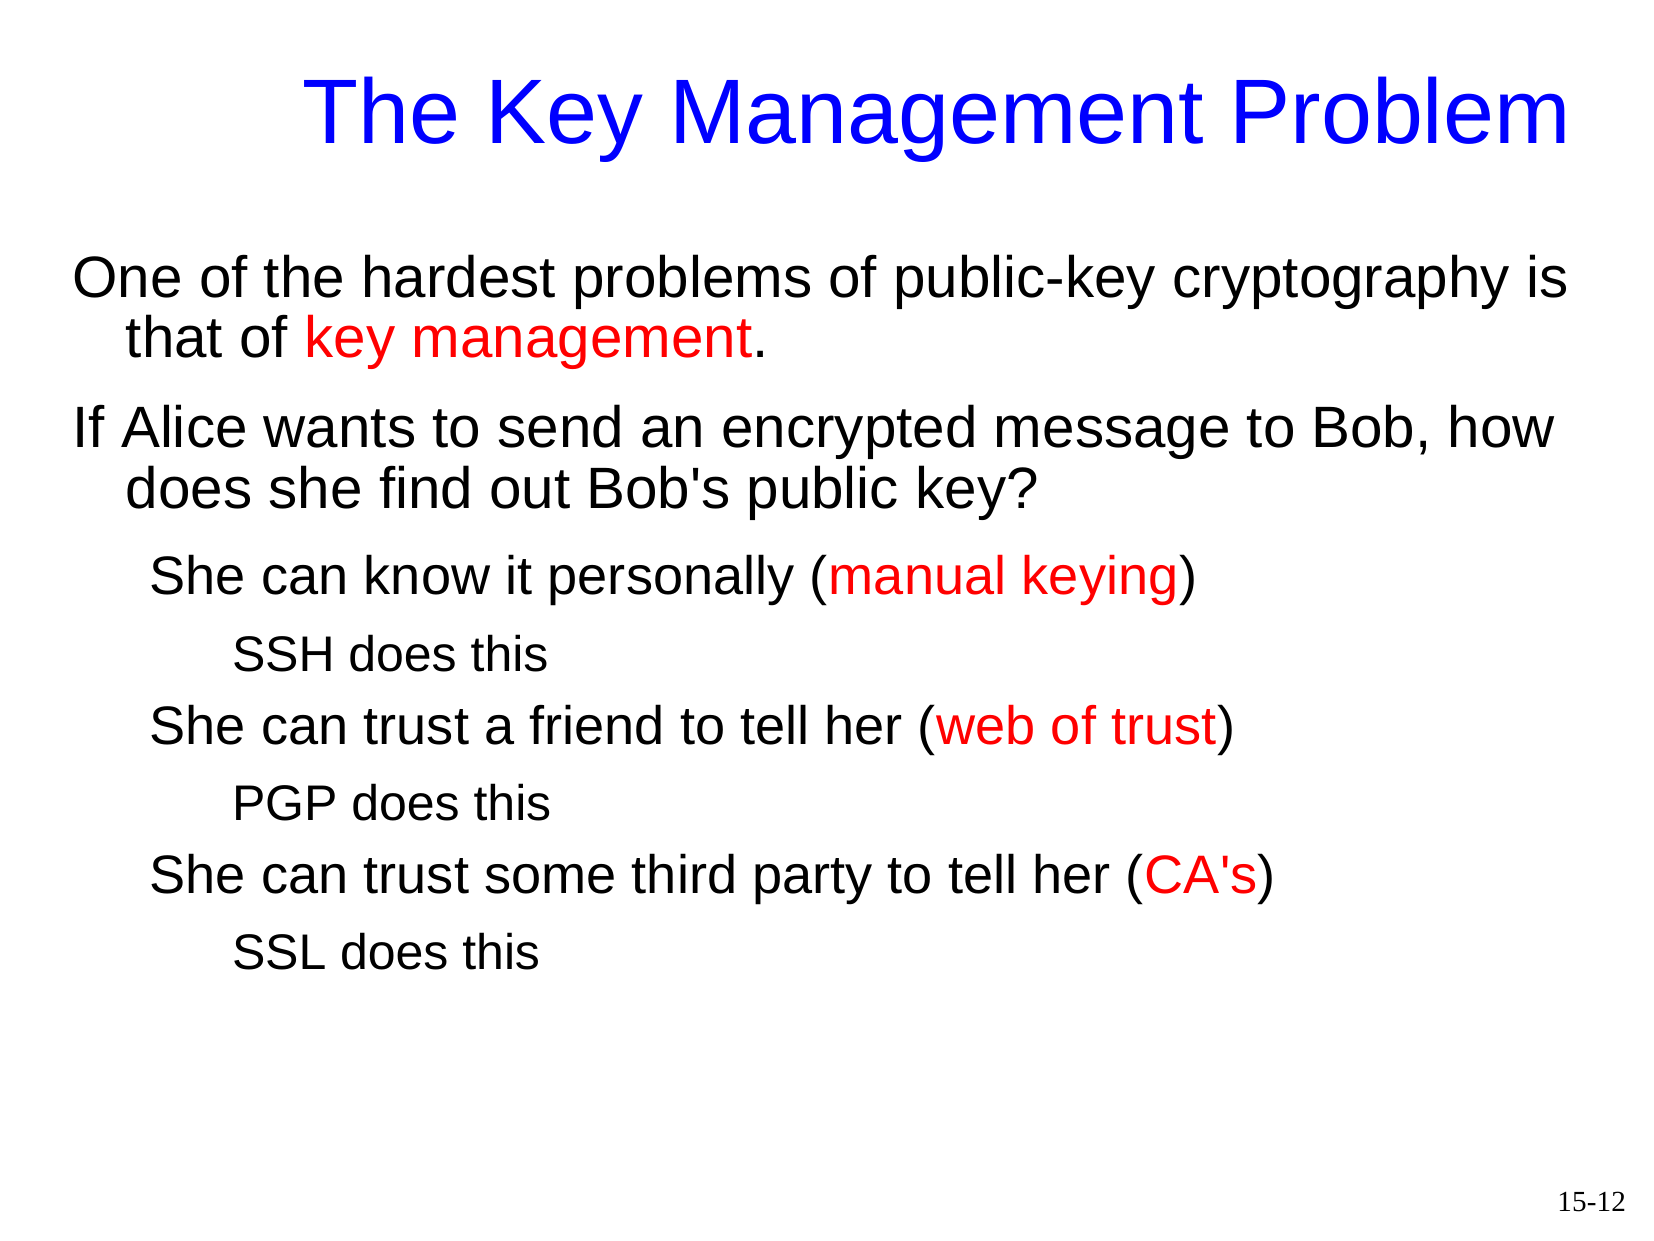

# The Key Management Problem
One of the hardest problems of public-key cryptography is that of key management.
If Alice wants to send an encrypted message to Bob, how does she find out Bob's public key?
She can know it personally (manual keying)
SSH does this
She can trust a friend to tell her (web of trust)
PGP does this
She can trust some third party to tell her (CA's)
SSL does this